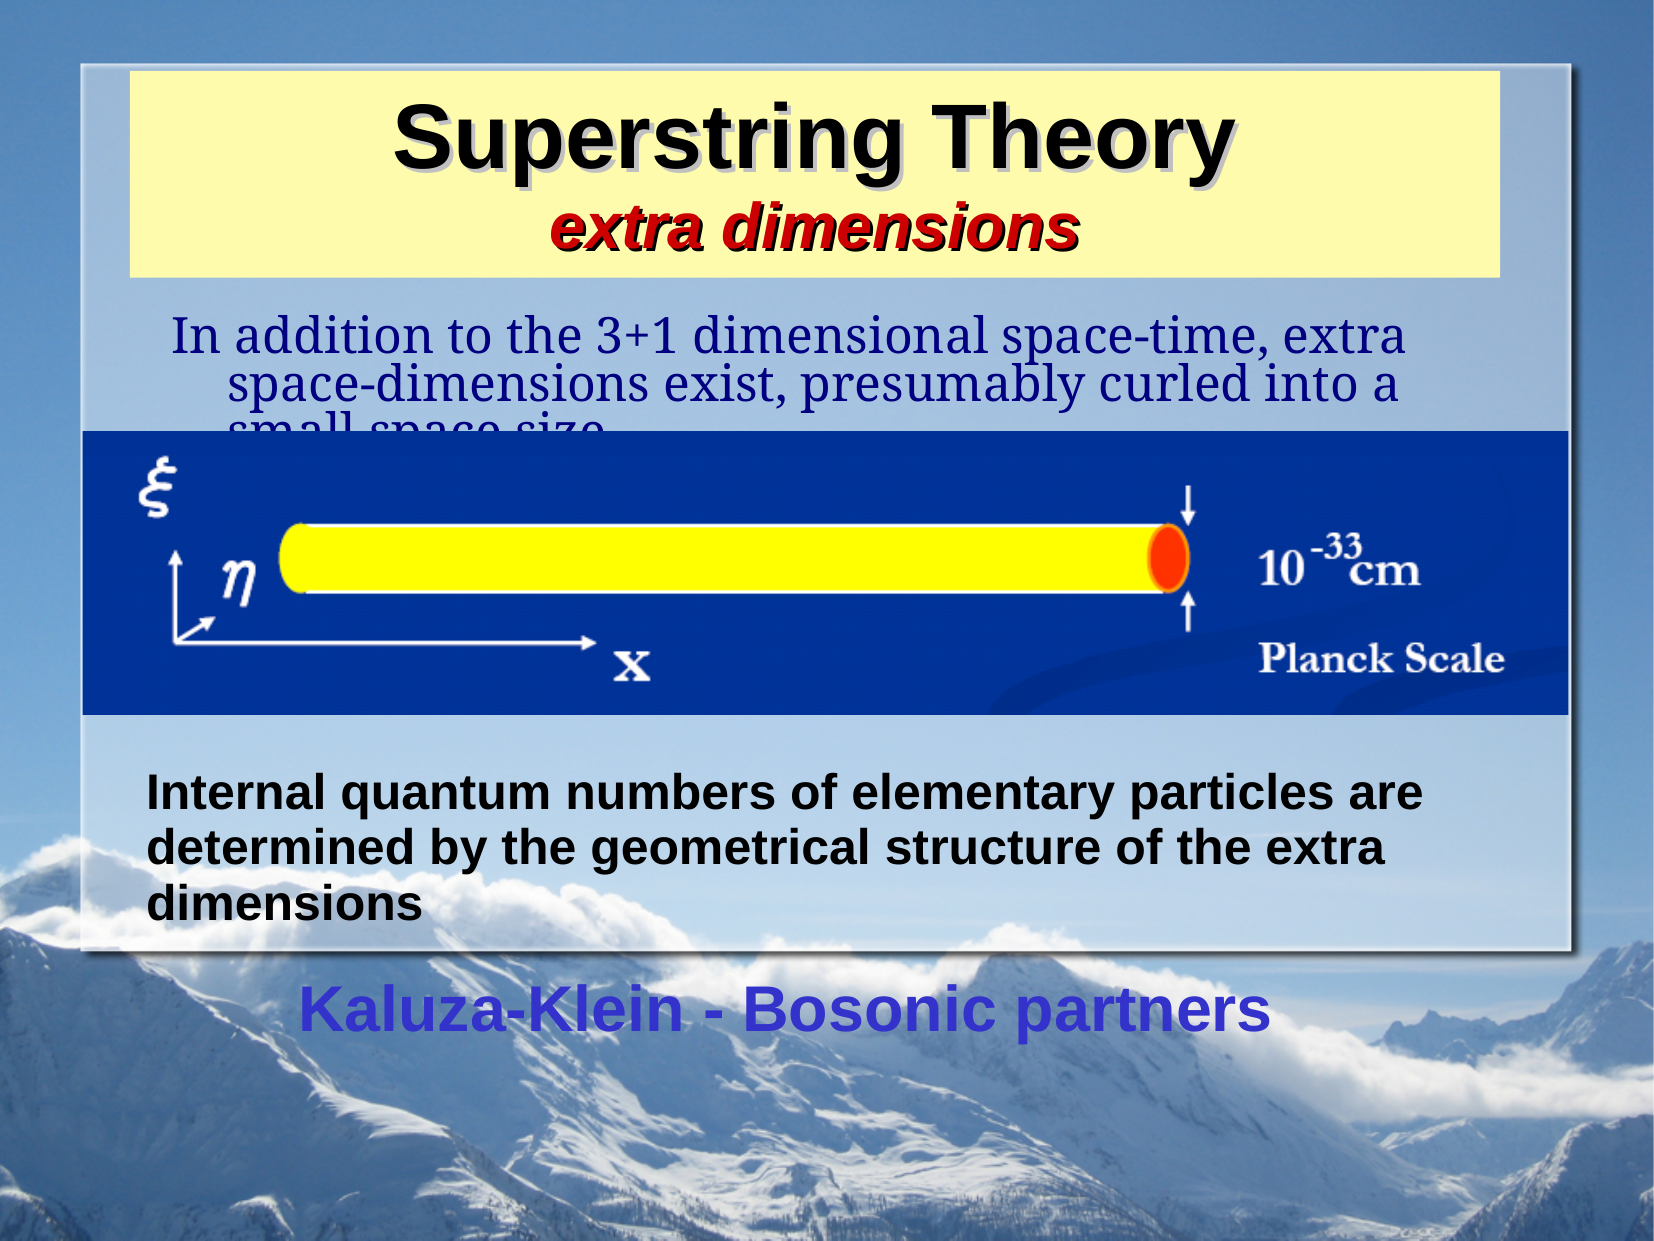

# Superstring Theory extra dimensions
In addition to the 3+1 dimensional space-time, extra space-dimensions exist, presumably curled into a small space size.
Internal quantum numbers of elementary particles are determined by the geometrical structure of the extra dimensions
Kaluza-Klein - Bosonic partners